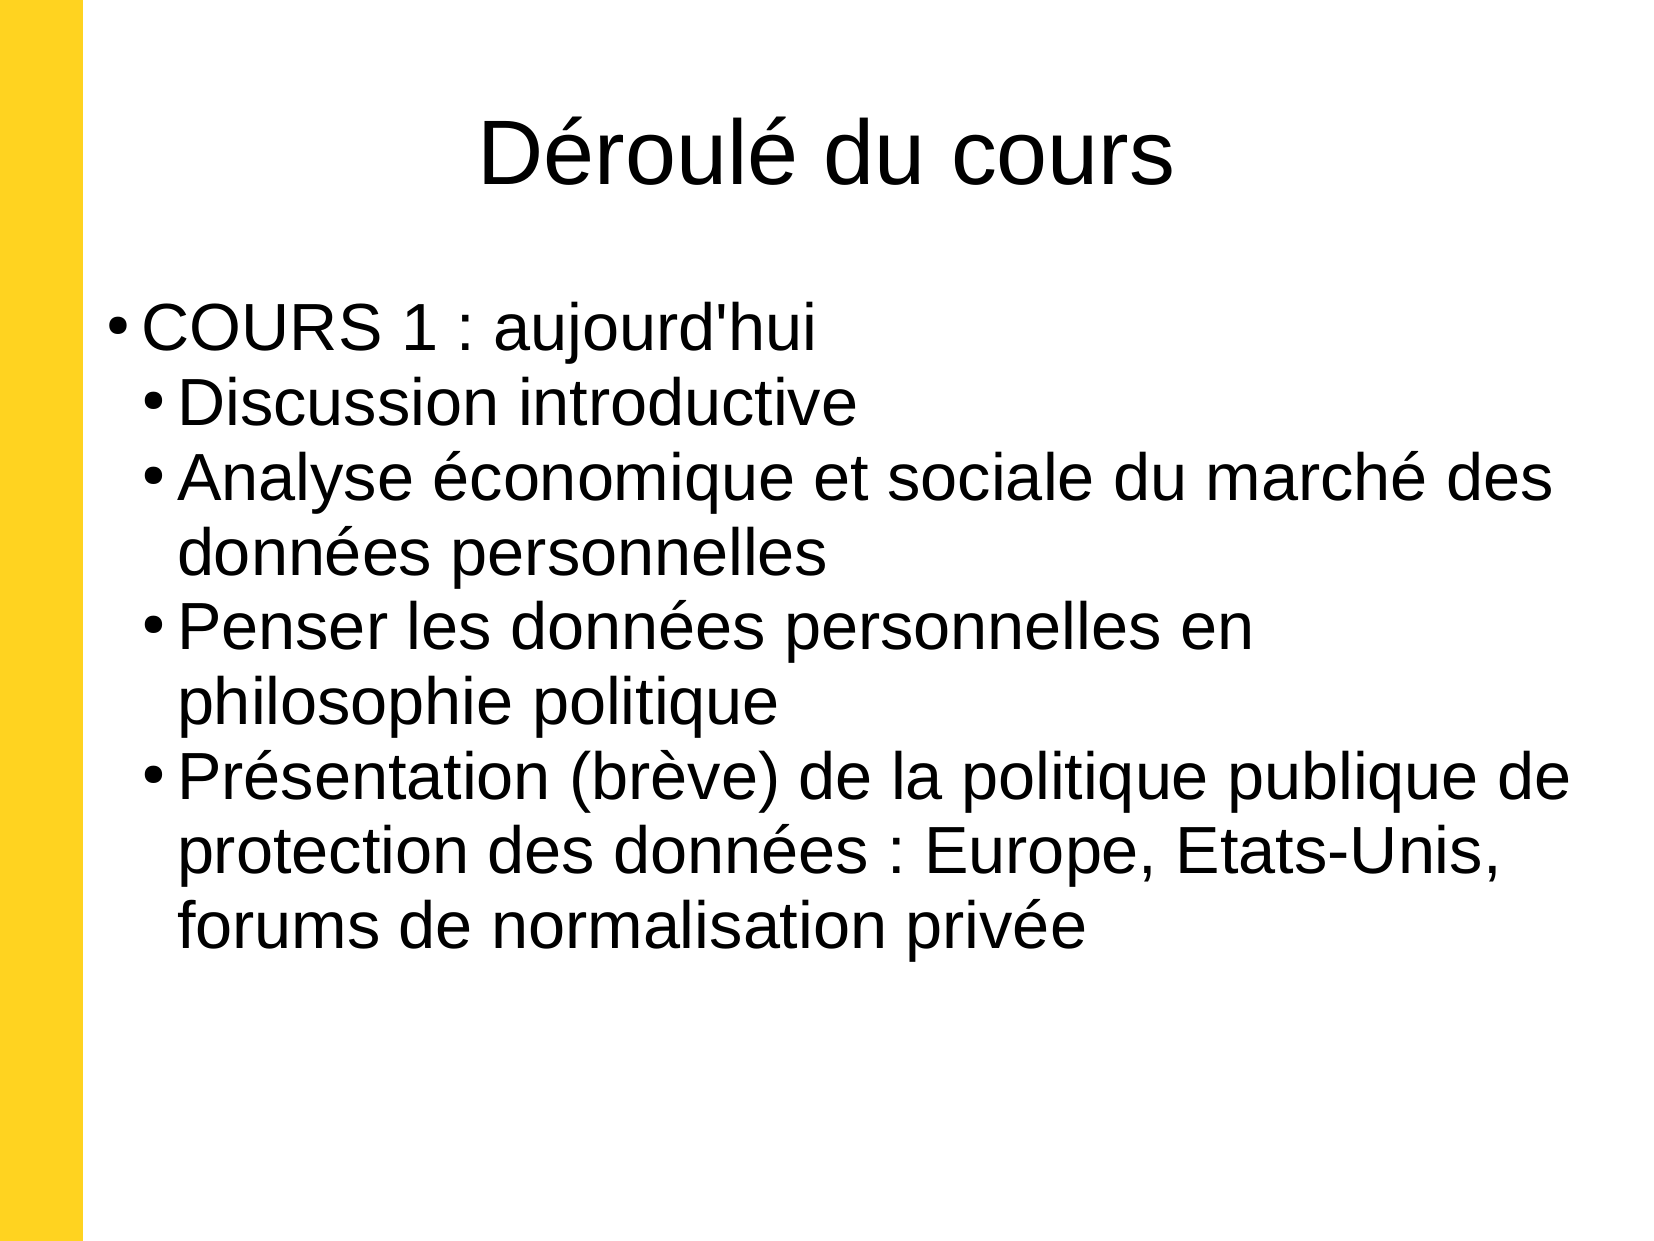

# Déroulé du cours
COURS 1 : aujourd'hui
Discussion introductive
Analyse économique et sociale du marché des données personnelles
Penser les données personnelles en philosophie politique
Présentation (brève) de la politique publique de protection des données : Europe, Etats-Unis, forums de normalisation privée